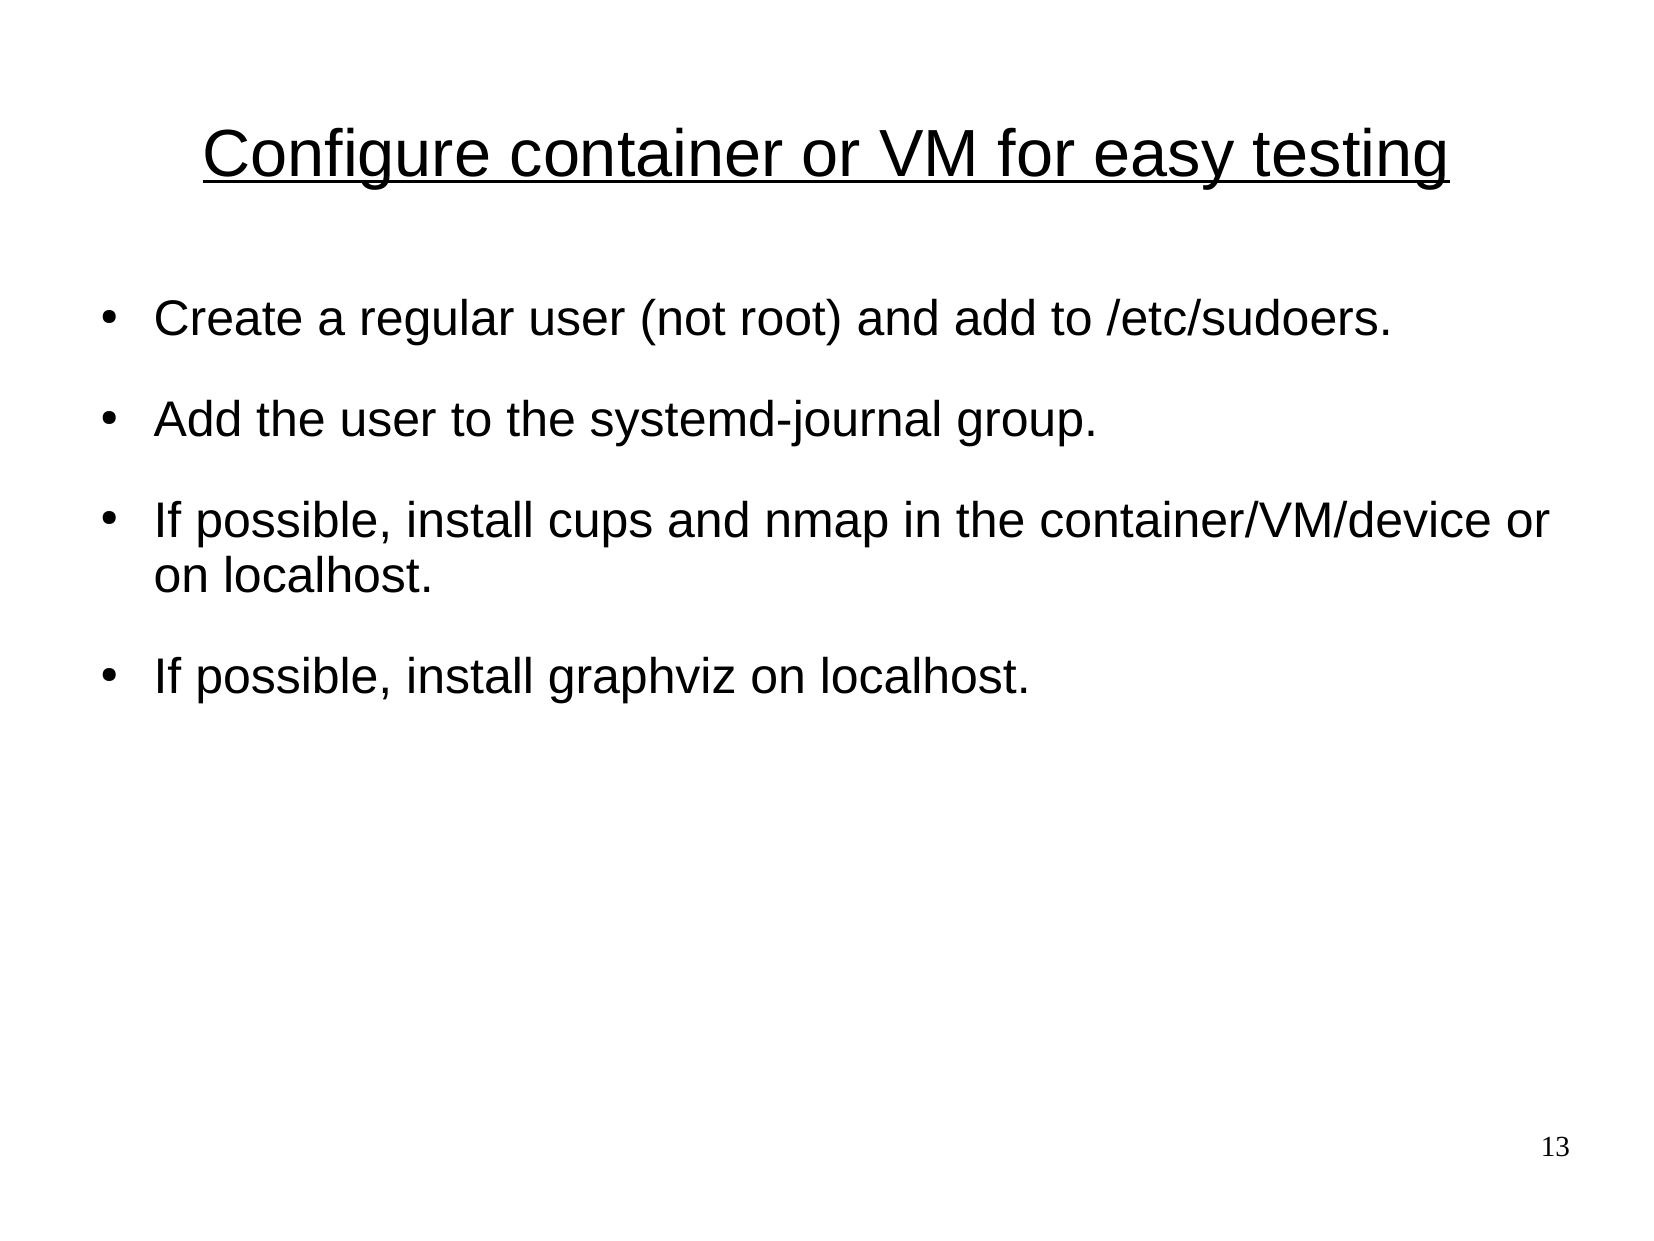

# Configure container or VM for easy testing
Create a regular user (not root) and add to /etc/sudoers.
Add the user to the systemd-journal group.
If possible, install cups and nmap in the container/VM/device or on localhost.
If possible, install graphviz on localhost.
13